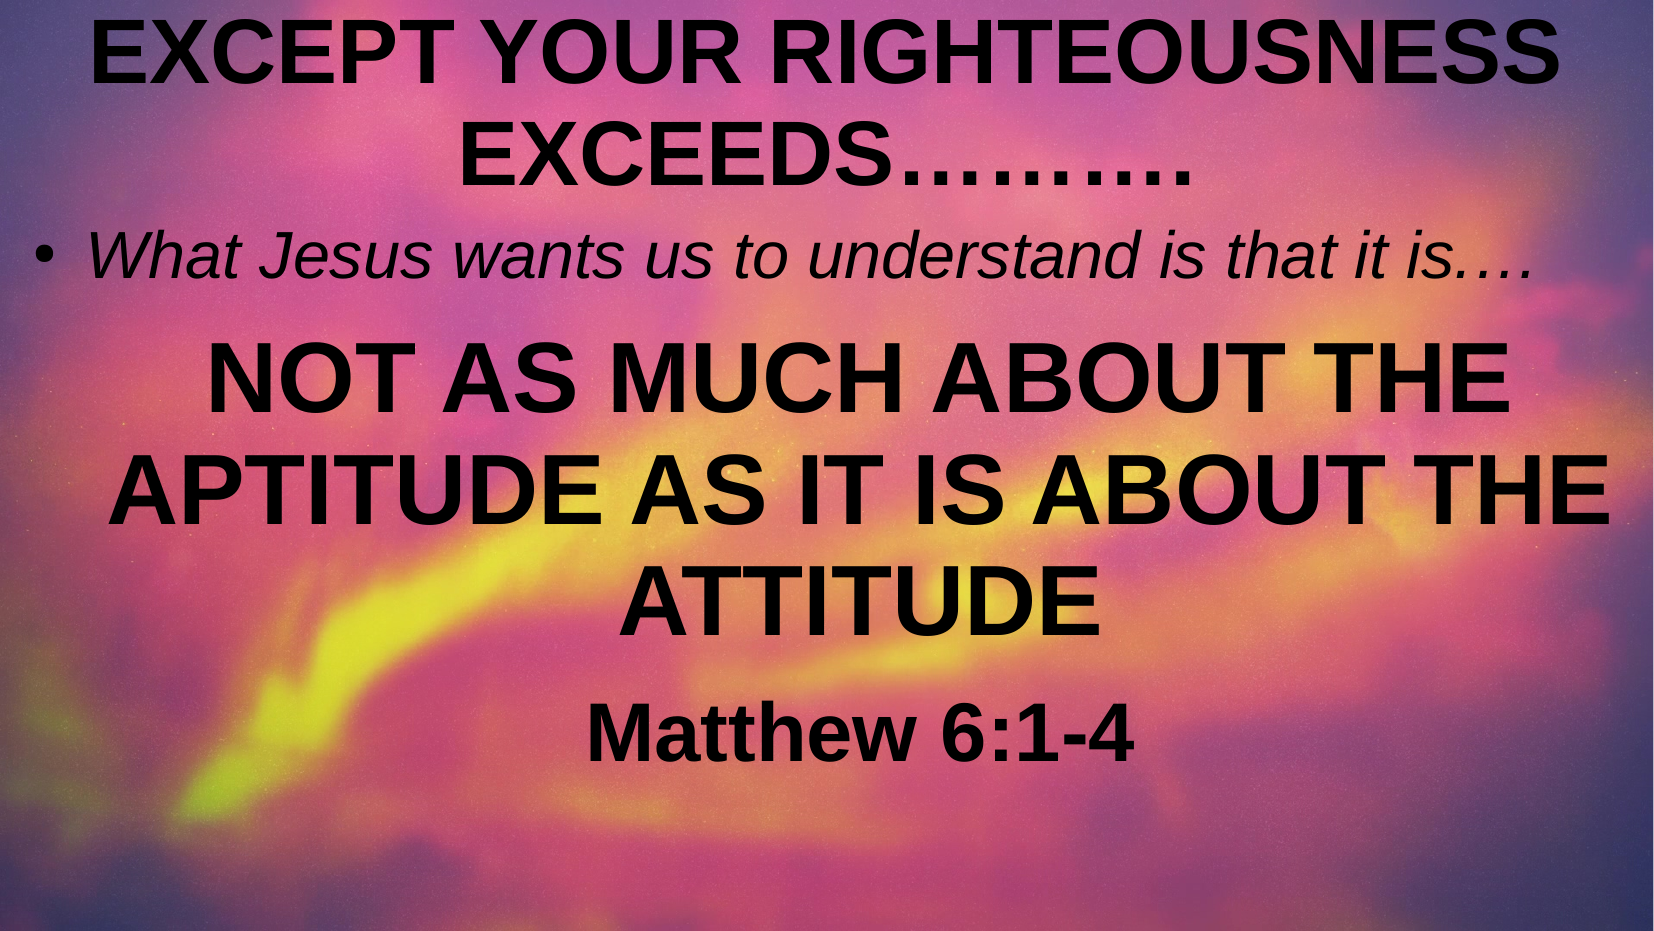

# EXCEPT YOUR RIGHTEOUSNESS EXCEEDS……….
What Jesus wants us to understand is that it is.…
NOT AS MUCH ABOUT THE APTITUDE AS IT IS ABOUT THE ATTITUDE
Matthew 6:1-4